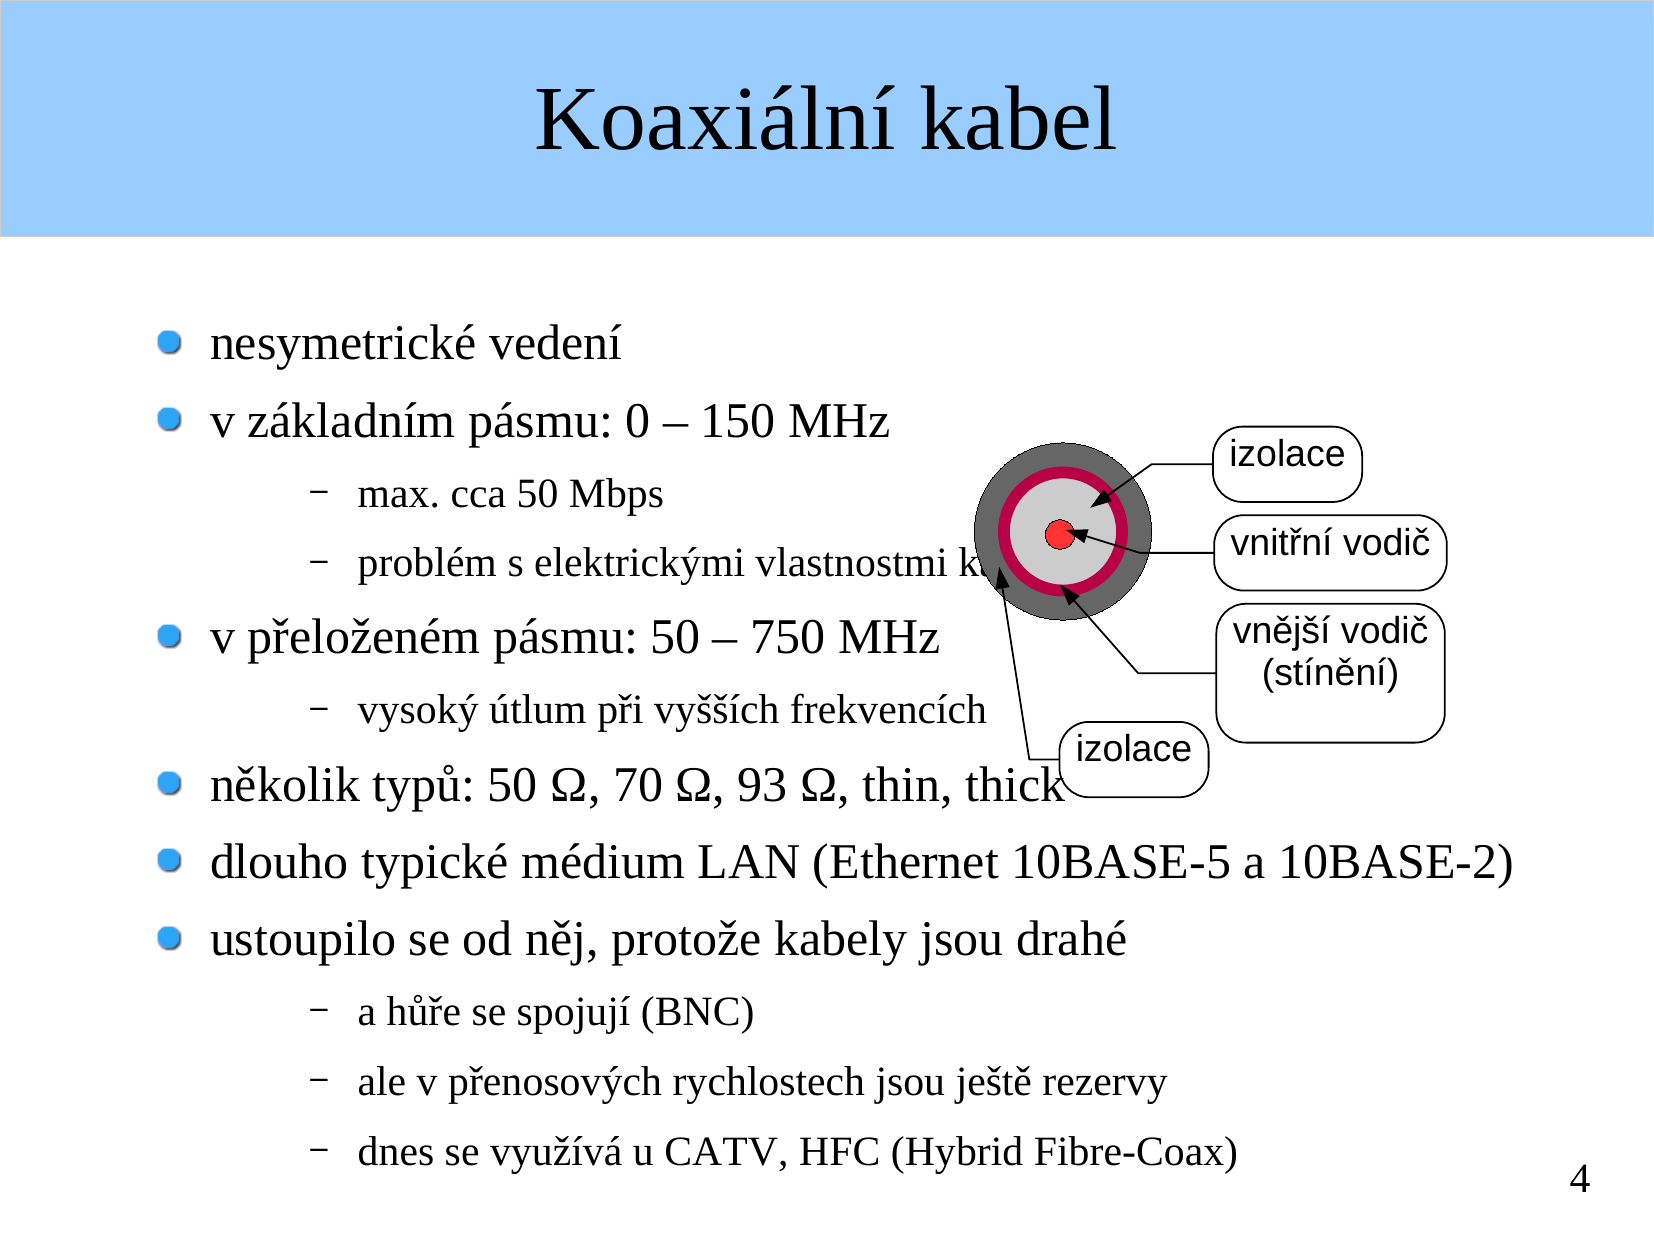

# Koaxiální kabel
nesymetrické vedení
v základním pásmu: 0 – 150 MHz
max. cca 50 Mbps
problém s elektrickými vlastnostmi kabelu
v přeloženém pásmu: 50 – 750 MHz
vysoký útlum při vyšších frekvencích
několik typů: 50 Ω, 70 Ω, 93 Ω, thin, thick
dlouho typické médium LAN (Ethernet 10BASE-5 a 10BASE-2)
ustoupilo se od něj, protože kabely jsou drahé
a hůře se spojují (BNC)
ale v přenosových rychlostech jsou ještě rezervy
dnes se využívá u CATV, HFC (Hybrid Fibre-Coax)